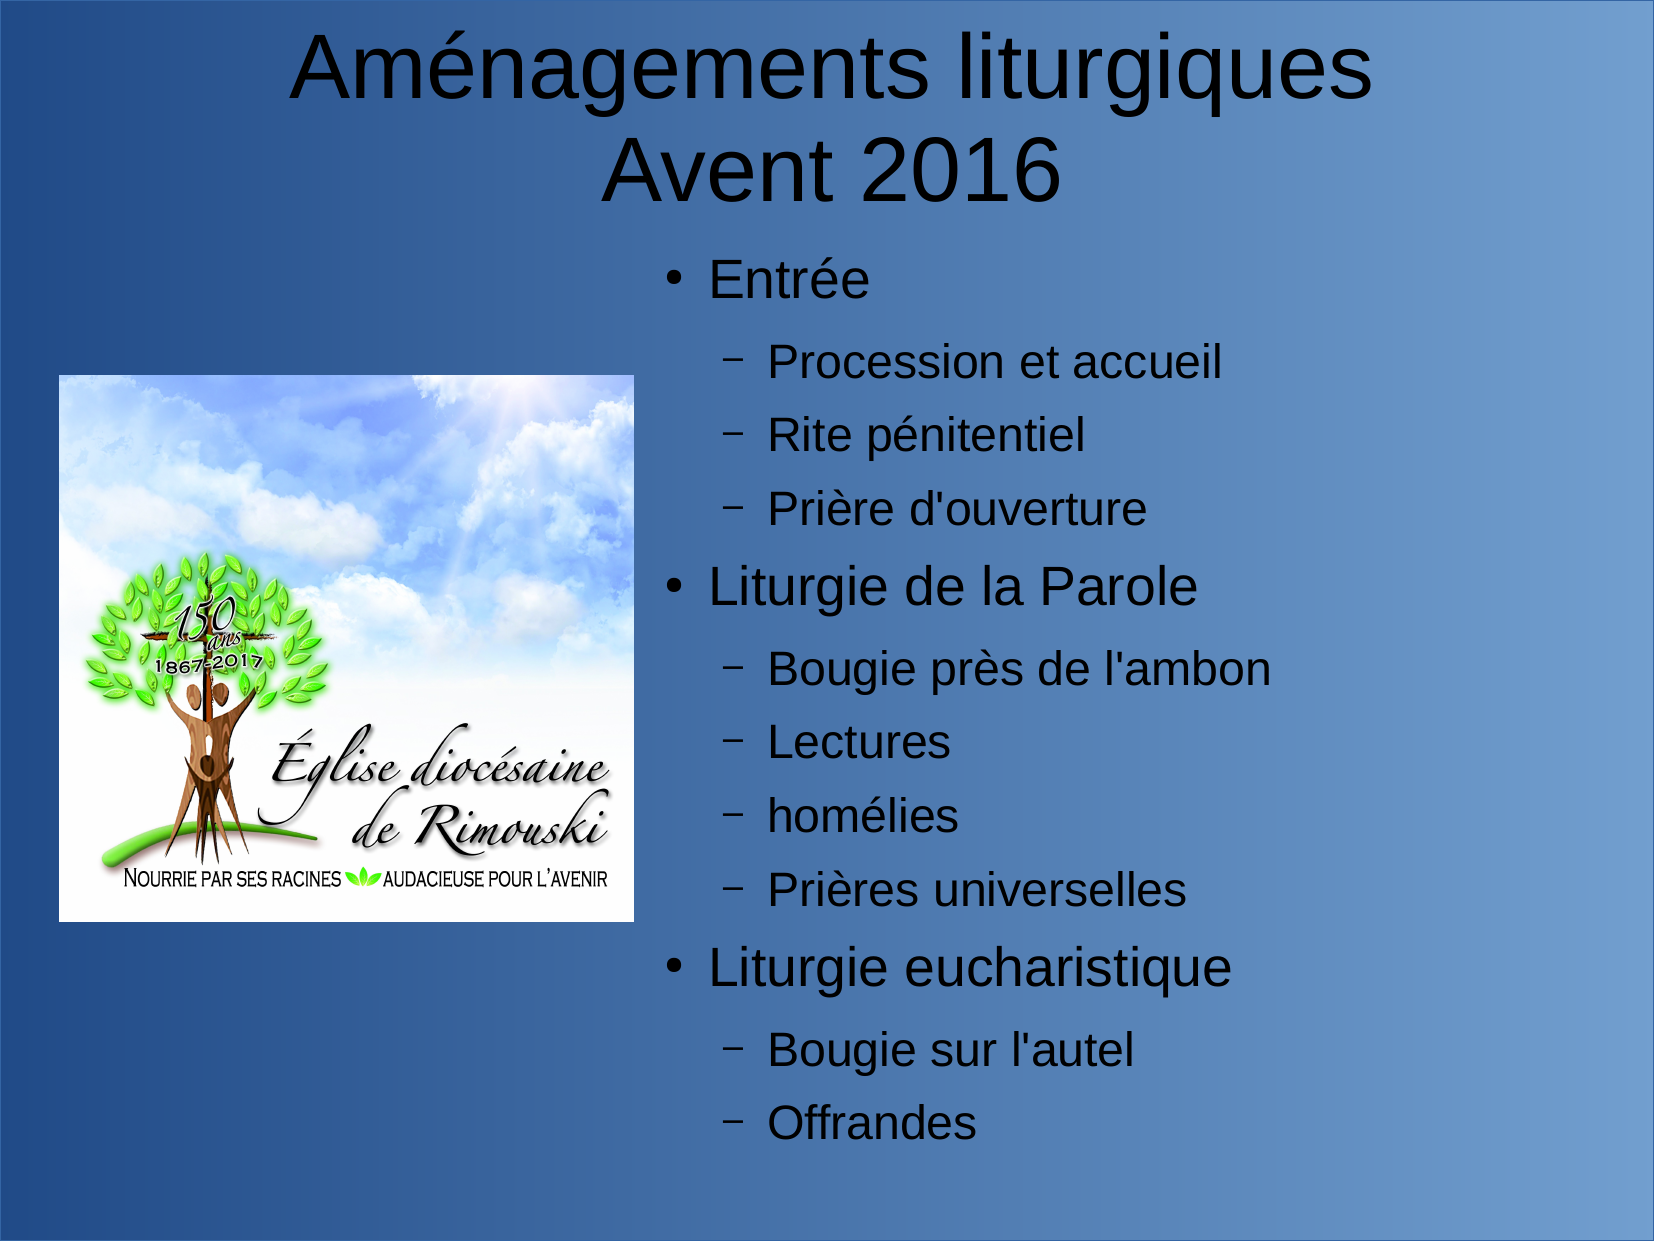

# Aménagements liturgiques Avent 2016
Entrée
Procession et accueil
Rite pénitentiel
Prière d'ouverture
Liturgie de la Parole
Bougie près de l'ambon
Lectures
homélies
Prières universelles
Liturgie eucharistique
Bougie sur l'autel
Offrandes